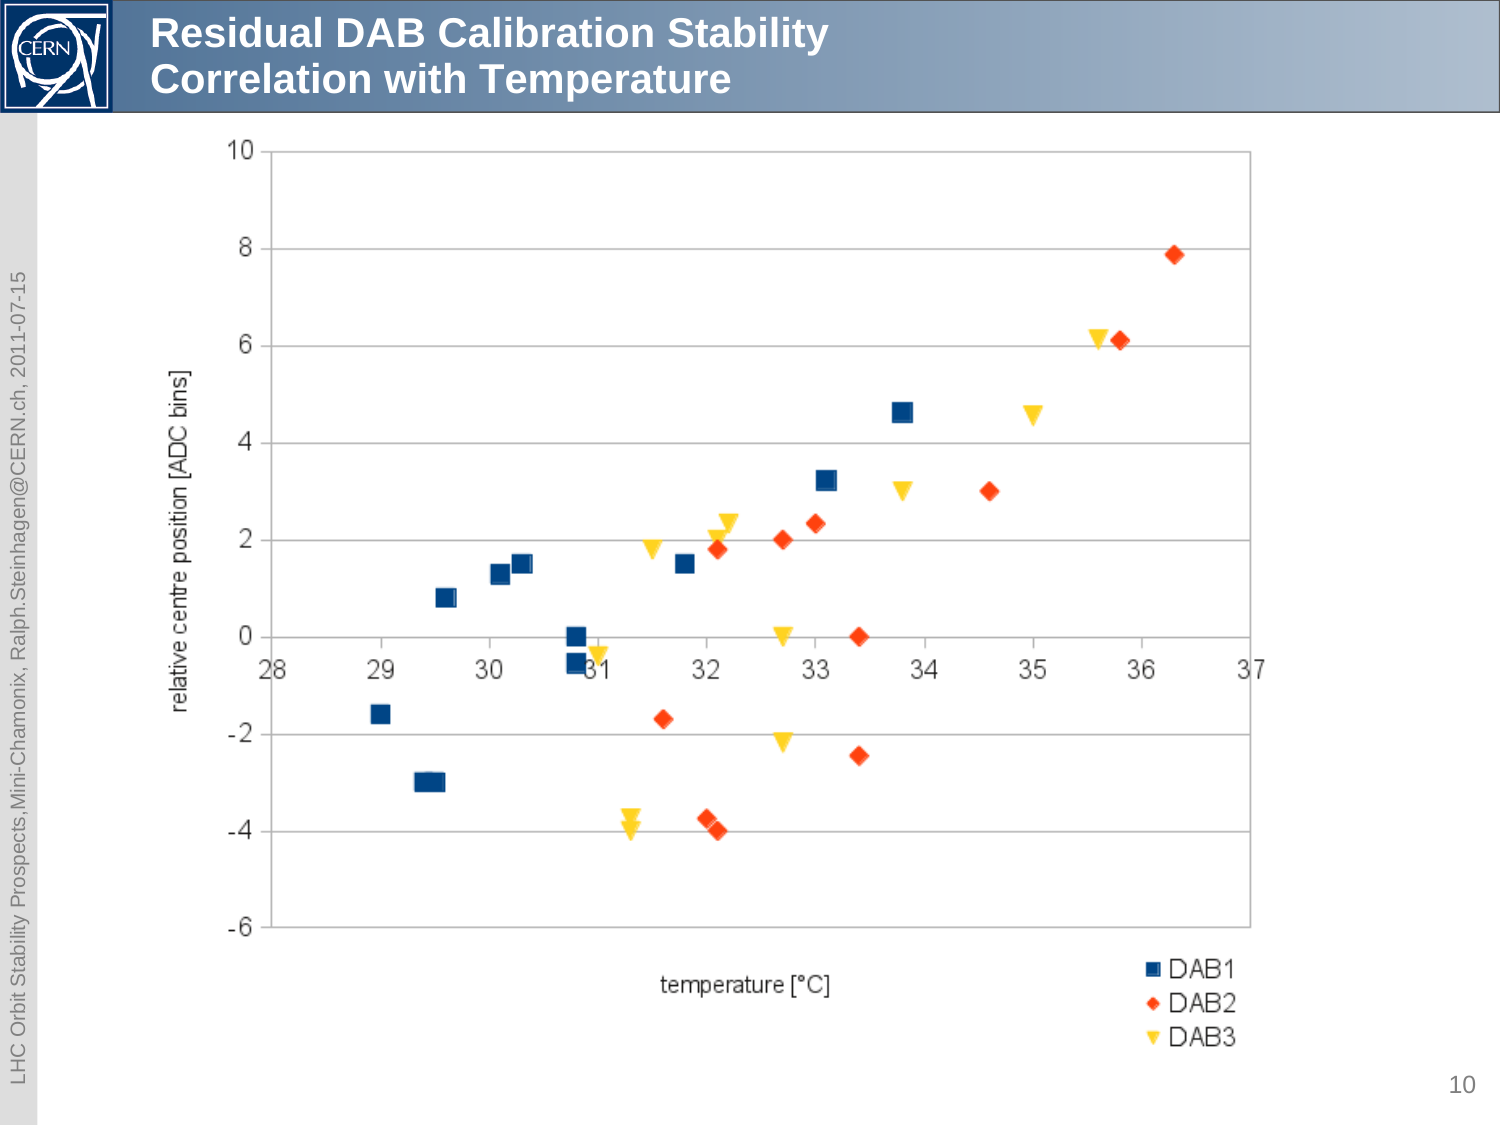

# Residual DAB Calibration Stability Correlation with Temperature